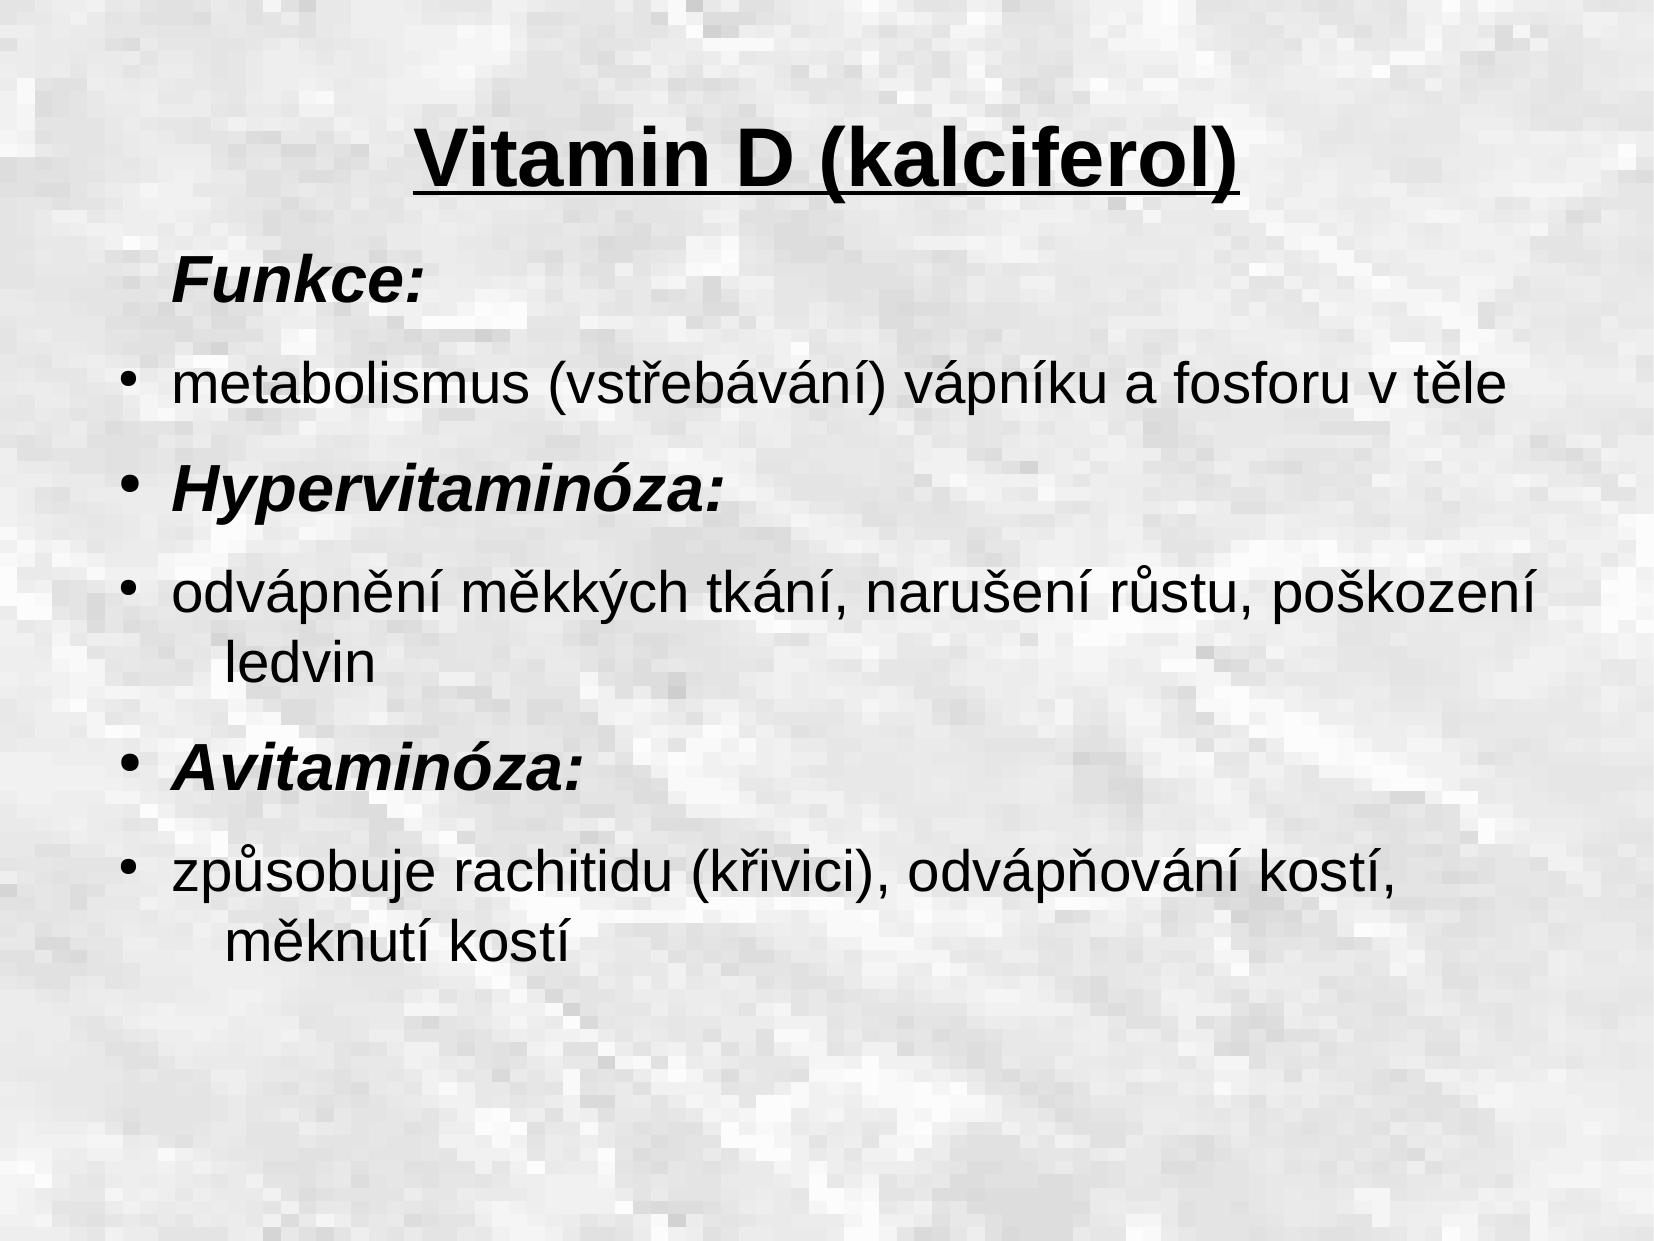

# Vitamin D (kalciferol)
Funkce:
metabolismus (vstřebávání) vápníku a fosforu v těle
Hypervitaminóza:
odvápnění měkkých tkání, narušení růstu, poškození ledvin
Avitaminóza:
způsobuje rachitidu (křivici), odvápňování kostí, měknutí kostí